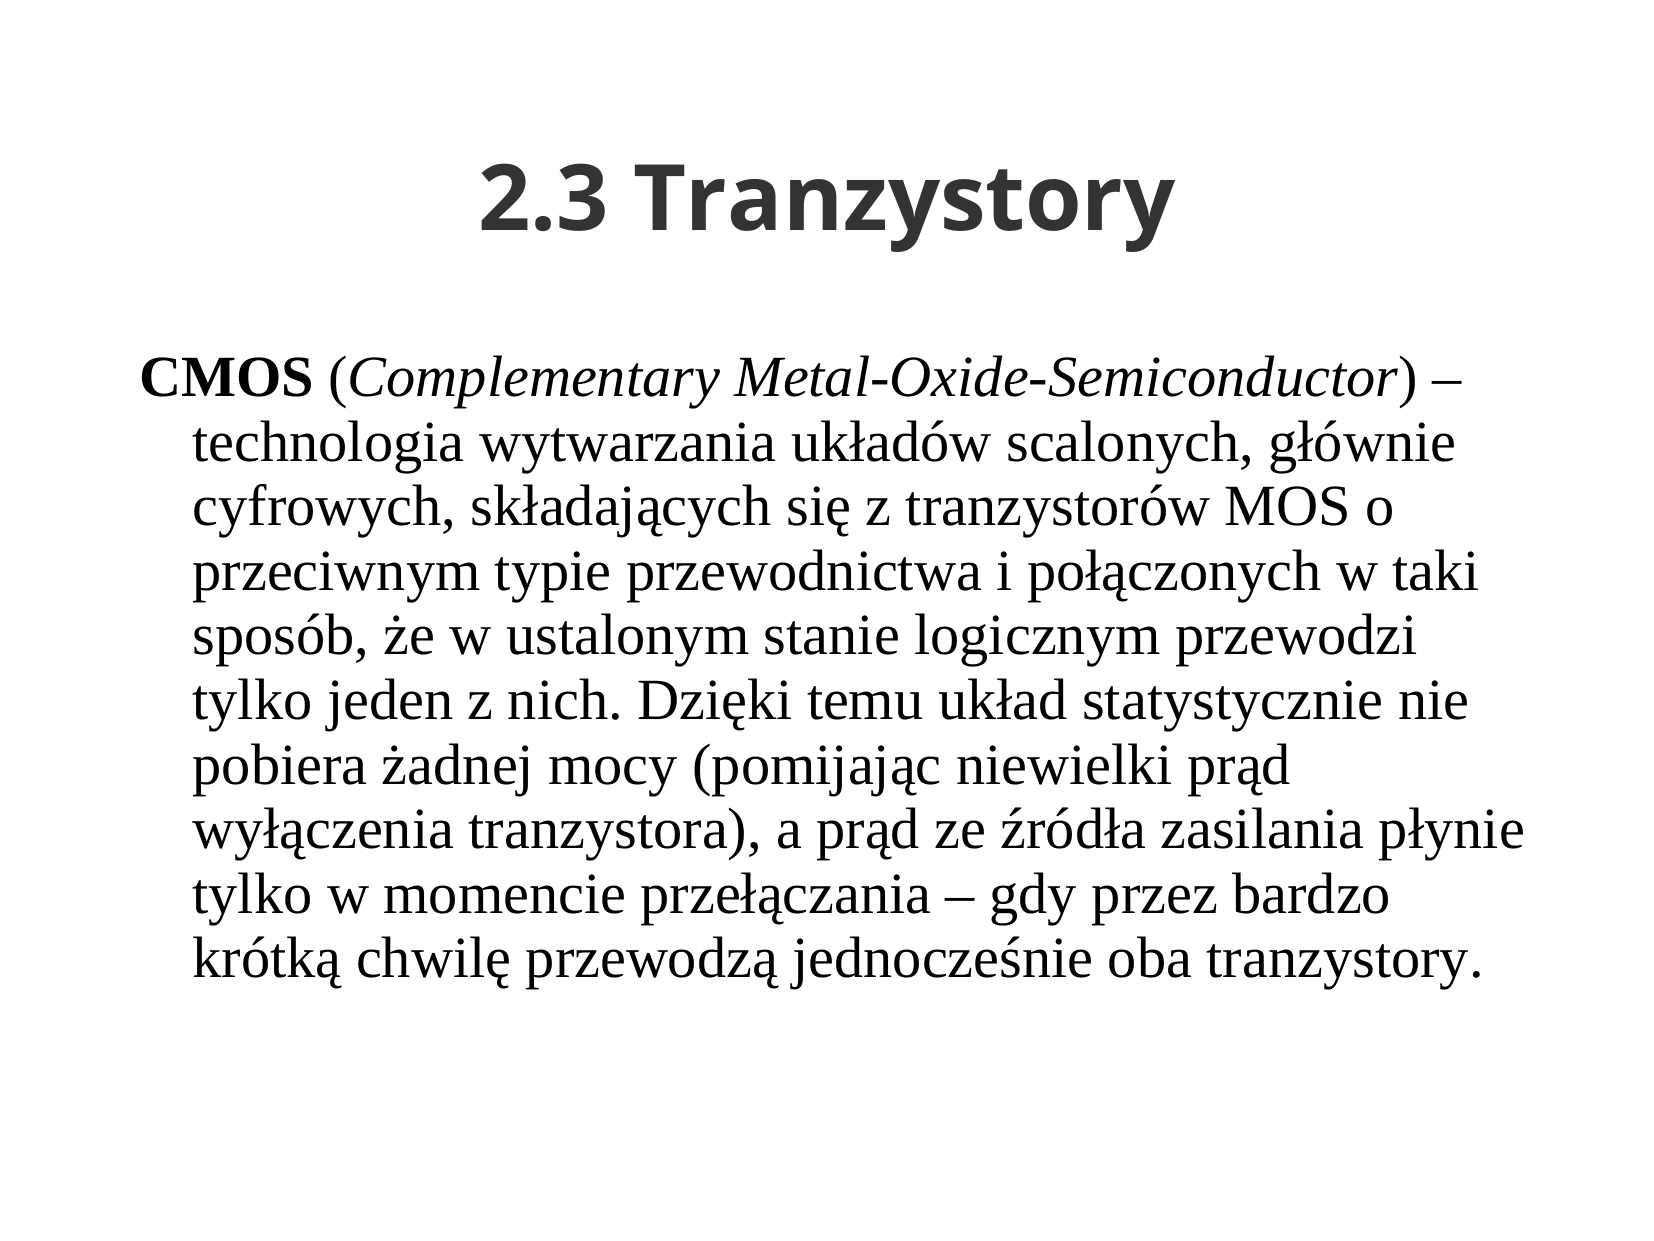

# 2.3 Tranzystory
CMOS (Complementary Metal-Oxide-Semiconductor) – technologia wytwarzania układów scalonych, głównie cyfrowych, składających się z tranzystorów MOS o przeciwnym typie przewodnictwa i połączonych w taki sposób, że w ustalonym stanie logicznym przewodzi tylko jeden z nich. Dzięki temu układ statystycznie nie pobiera żadnej mocy (pomijając niewielki prąd wyłączenia tranzystora), a prąd ze źródła zasilania płynie tylko w momencie przełączania – gdy przez bardzo krótką chwilę przewodzą jednocześnie oba tranzystory.